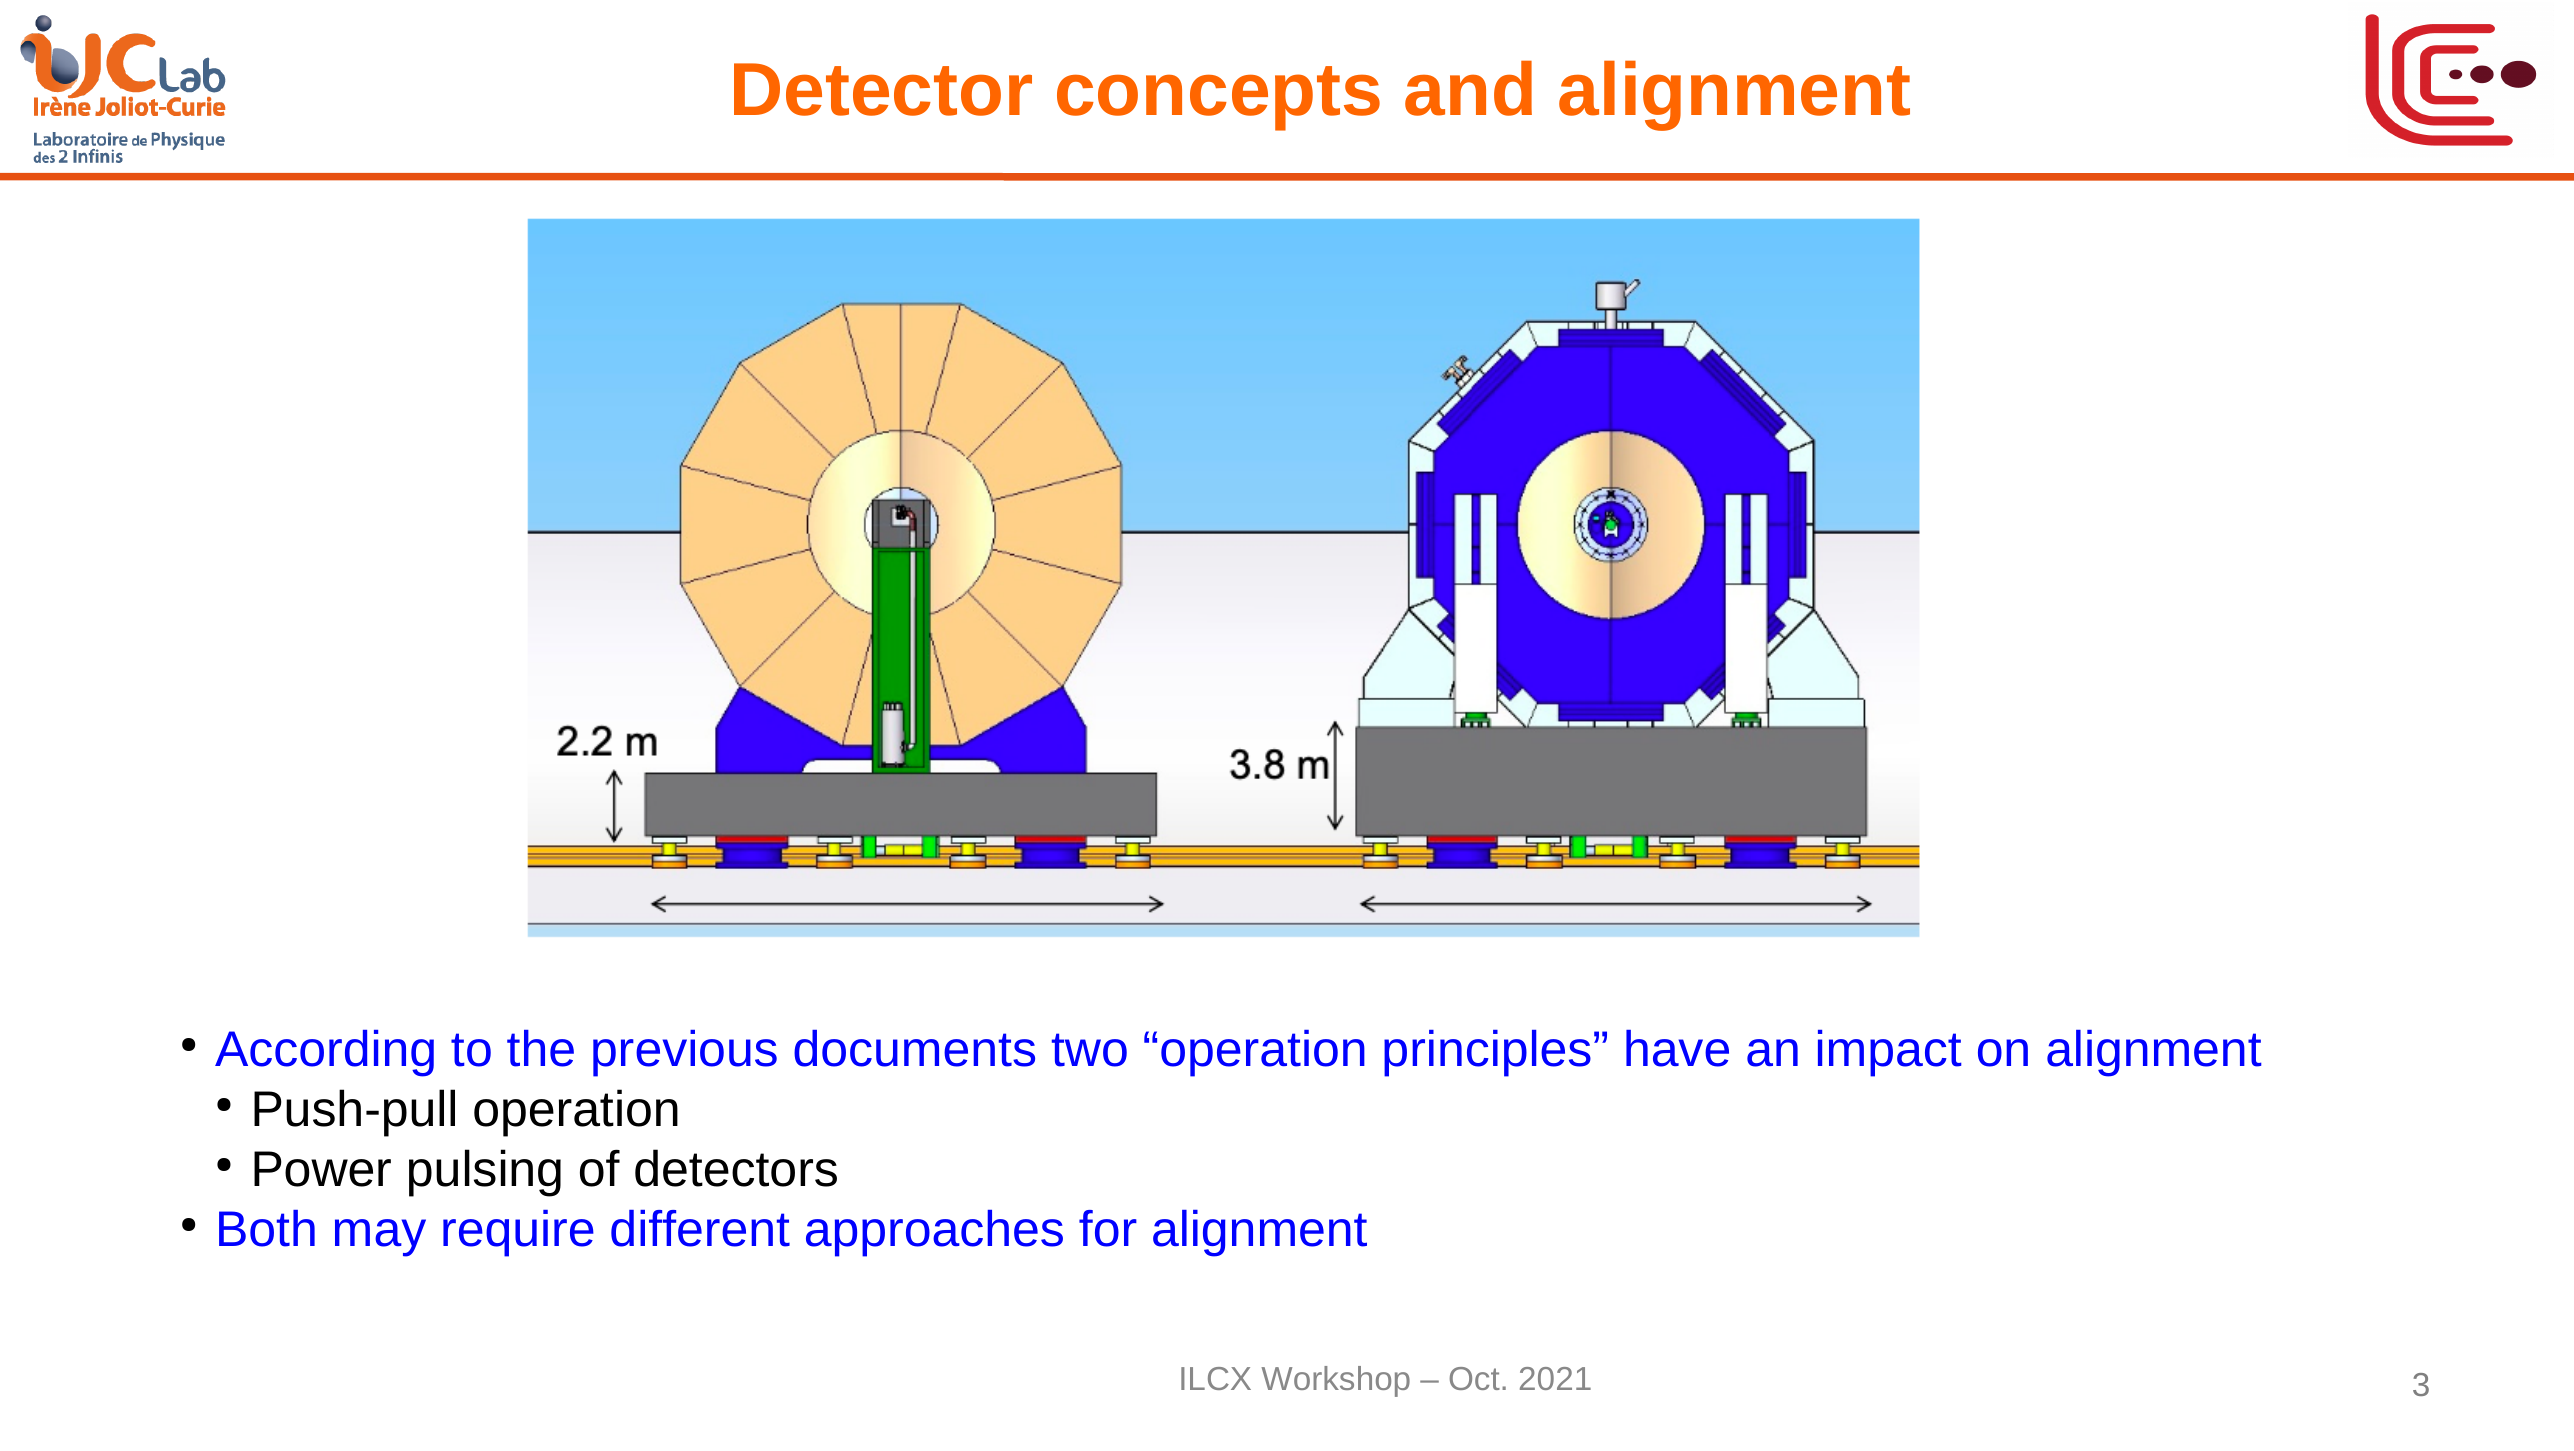

# Detector concepts and alignment
According to the previous documents two “operation principles” have an impact on alignment
Push-pull operation
Power pulsing of detectors
Both may require different approaches for alignment
3